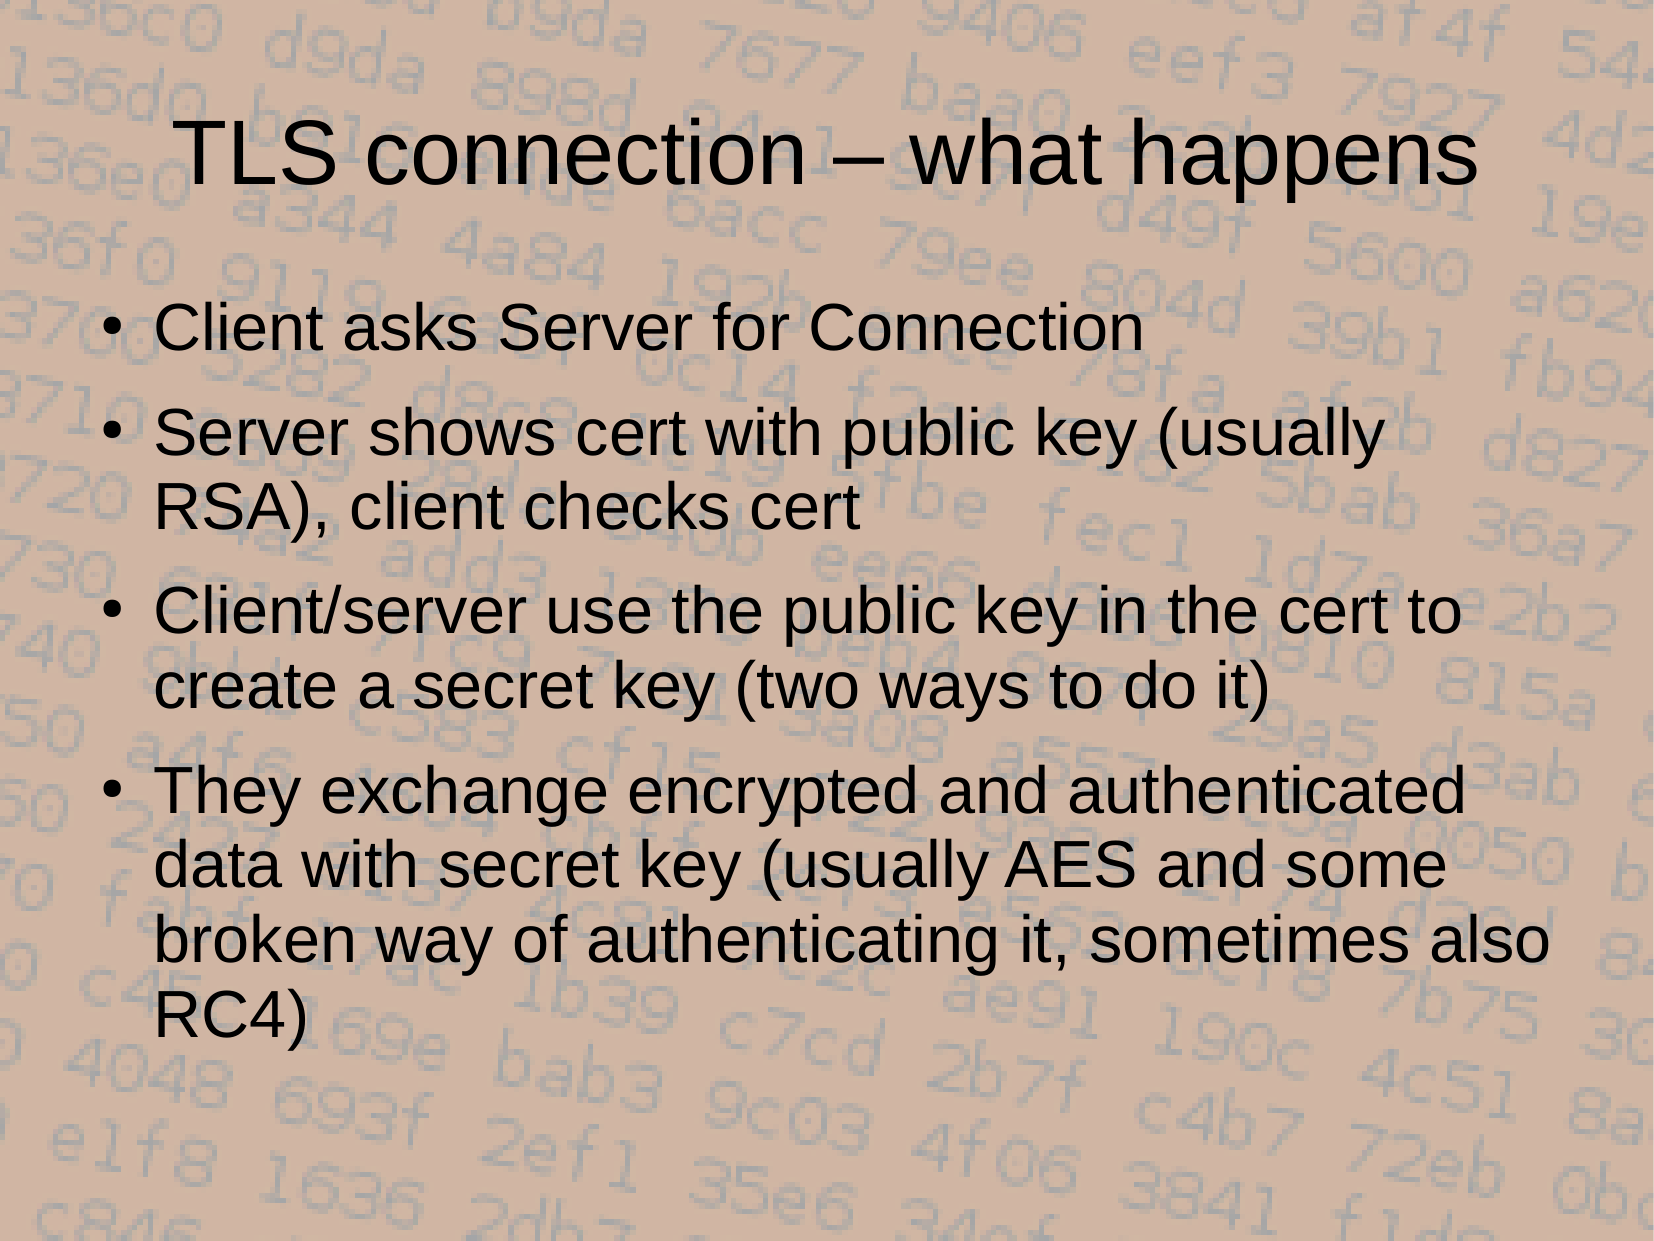

# TLS connection – what happens
Client asks Server for Connection
Server shows cert with public key (usually RSA), client checks cert
Client/server use the public key in the cert to create a secret key (two ways to do it)
They exchange encrypted and authenticated data with secret key (usually AES and some broken way of authenticating it, sometimes also RC4)